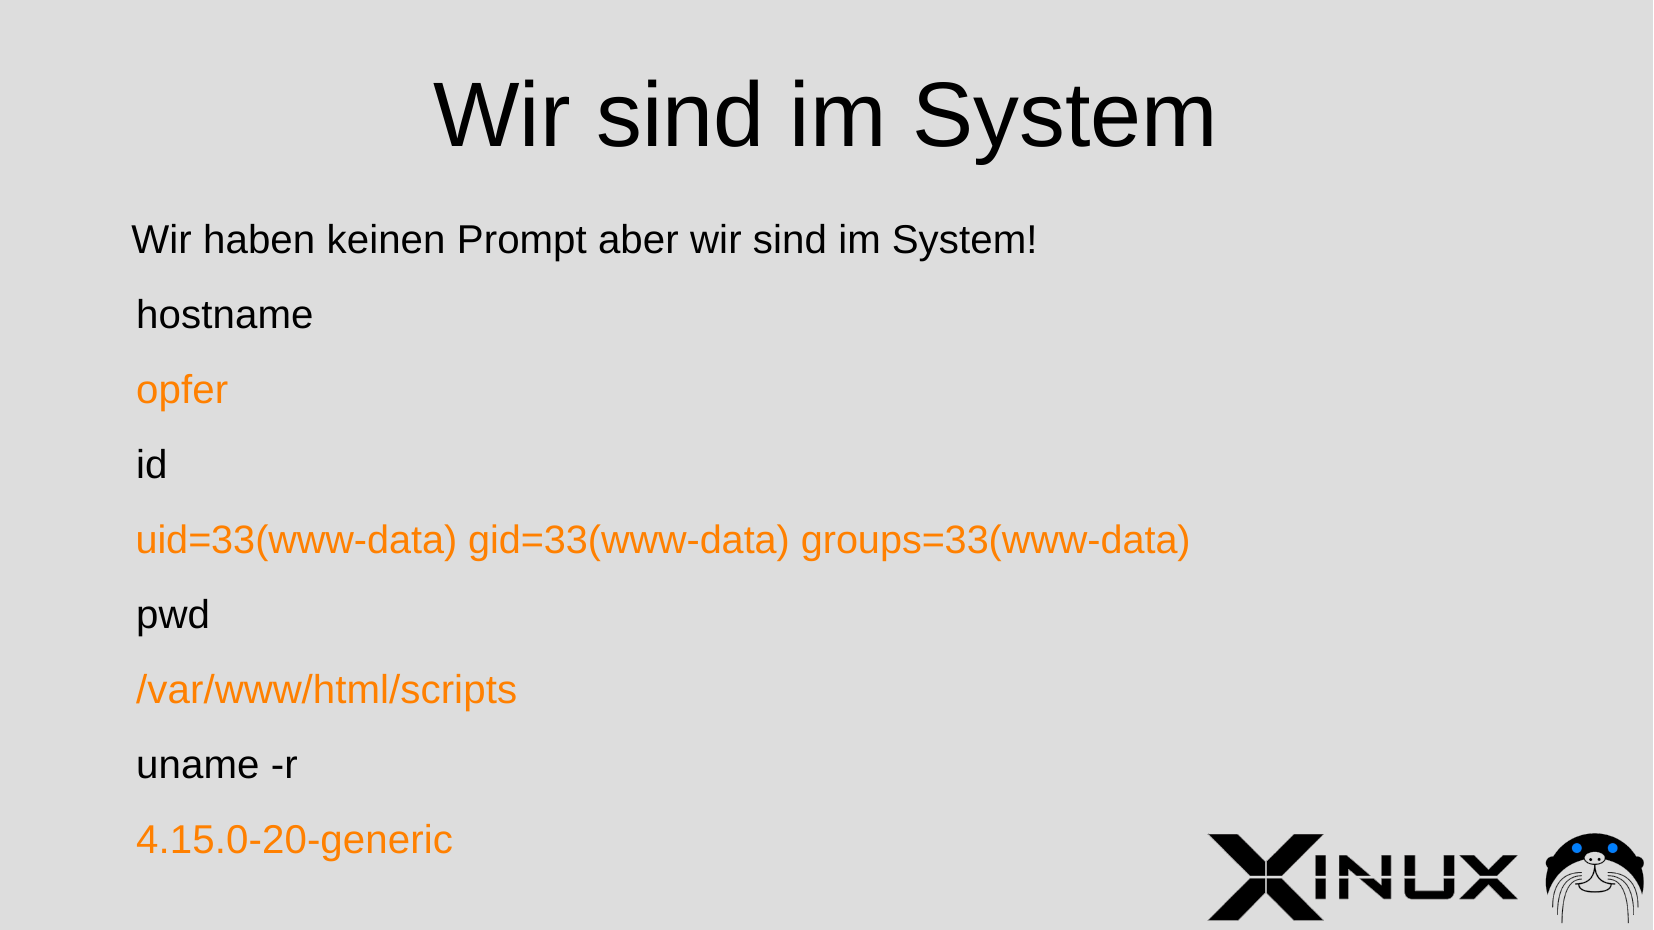

# Wir sind im System
Wir haben keinen Prompt aber wir sind im System!
hostname
opfer
id
uid=33(www-data) gid=33(www-data) groups=33(www-data)
pwd
/var/www/html/scripts
uname -r
4.15.0-20-generic